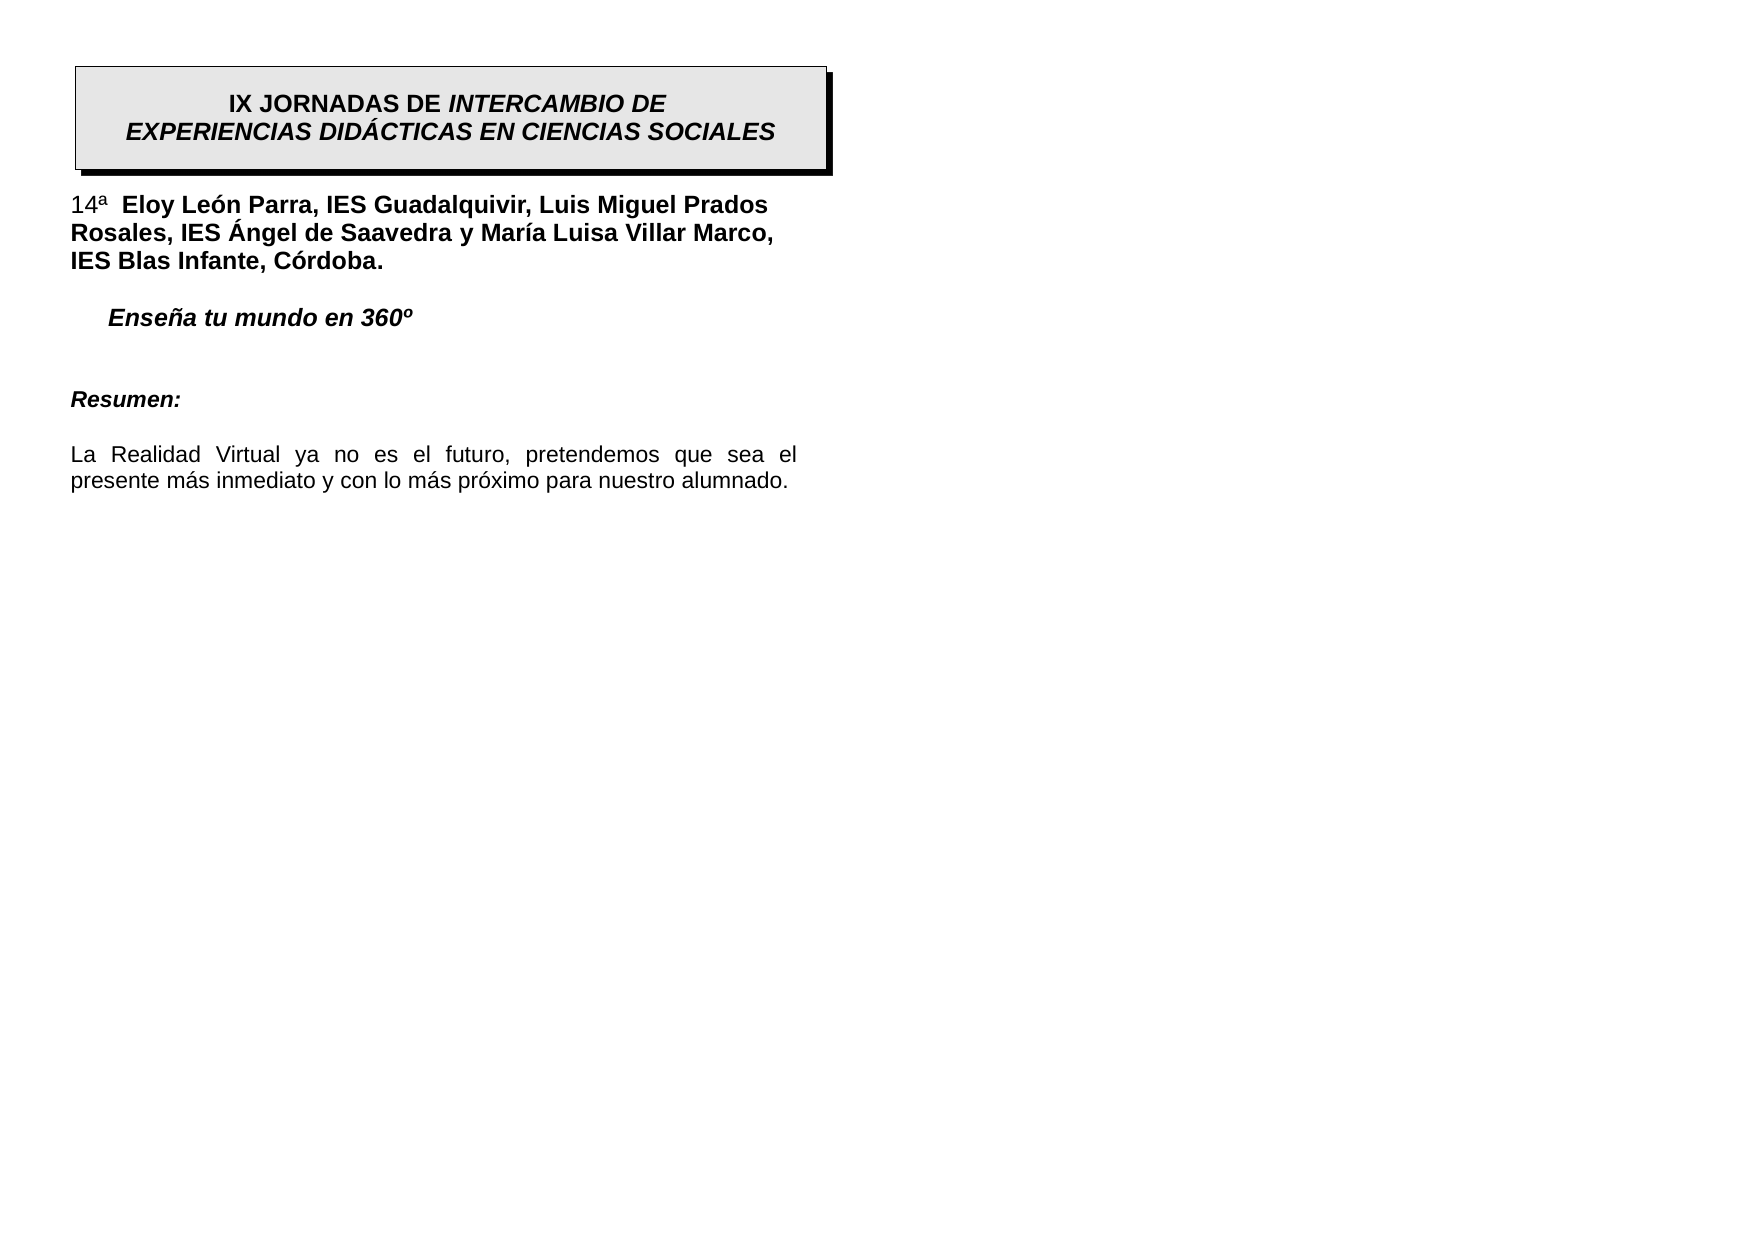

IX JORNADAS DE INTERCAMBIO DE
EXPERIENCIAS DIDÁCTICAS EN CIENCIAS SOCIALES
# 14ª Eloy León Parra, IES Guadalquivir, Luis Miguel Prados Rosales, IES Ángel de Saavedra y María Luisa Villar Marco, IES Blas Infante, Córdoba.
Enseña tu mundo en 360º
Resumen:
La Realidad Virtual ya no es el futuro, pretendemos que sea el presente más inmediato y con lo más próximo para nuestro alumnado.